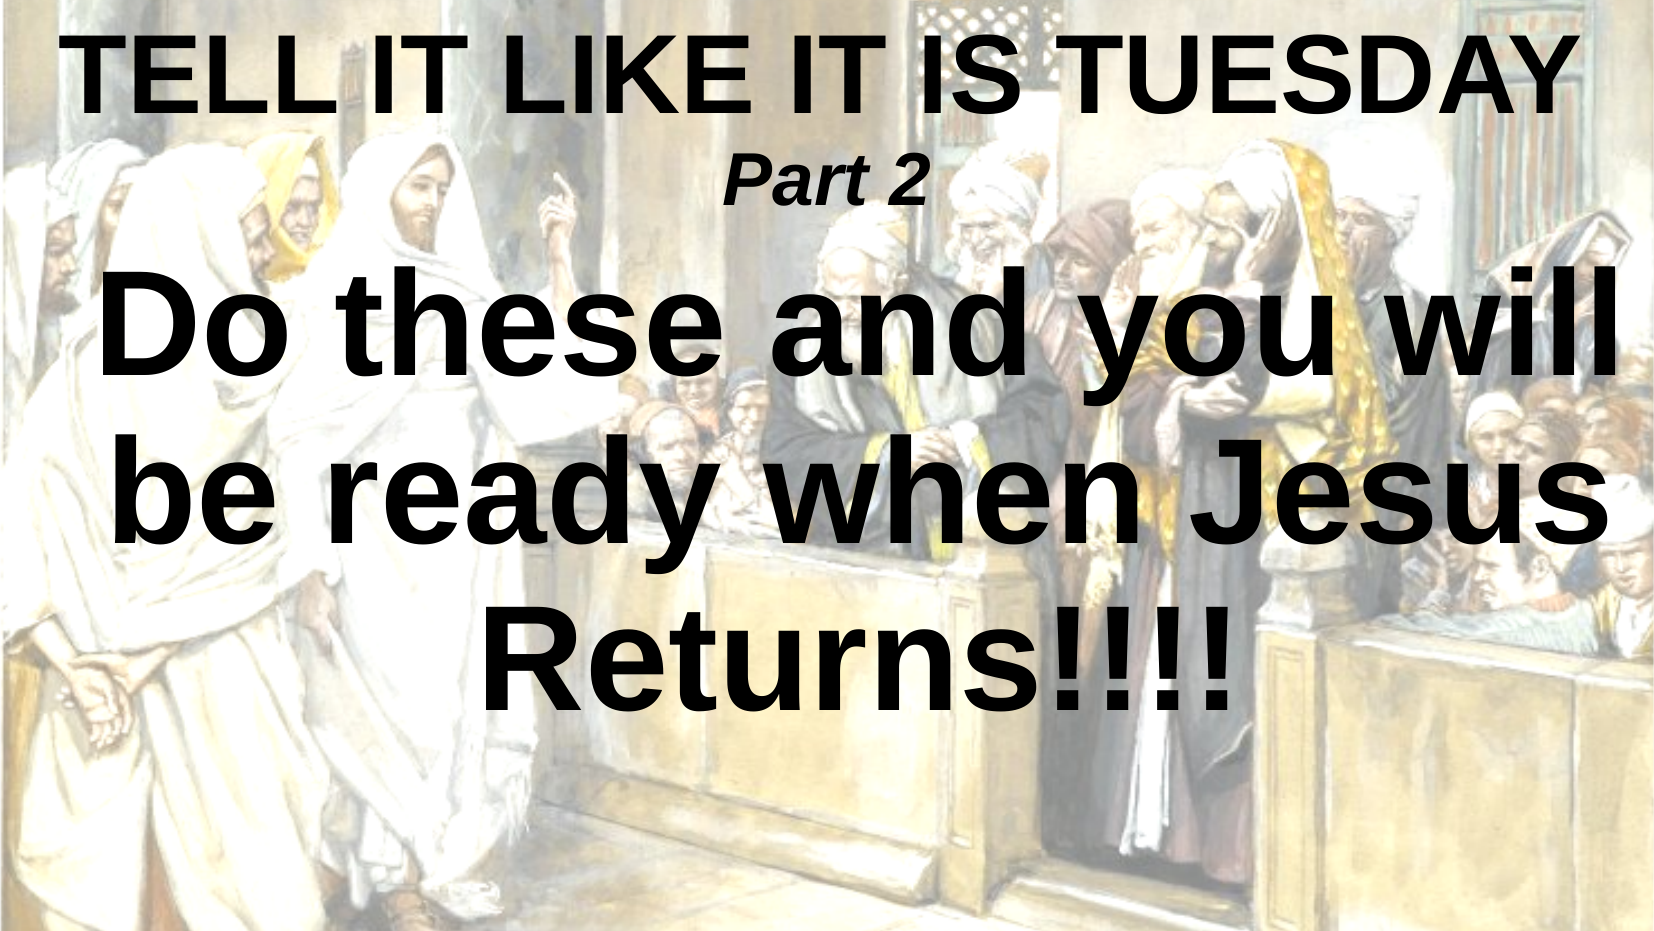

TELL IT LIKE IT IS TUESDAY
Part 2
# Do these and you will be ready when Jesus Returns!!!!